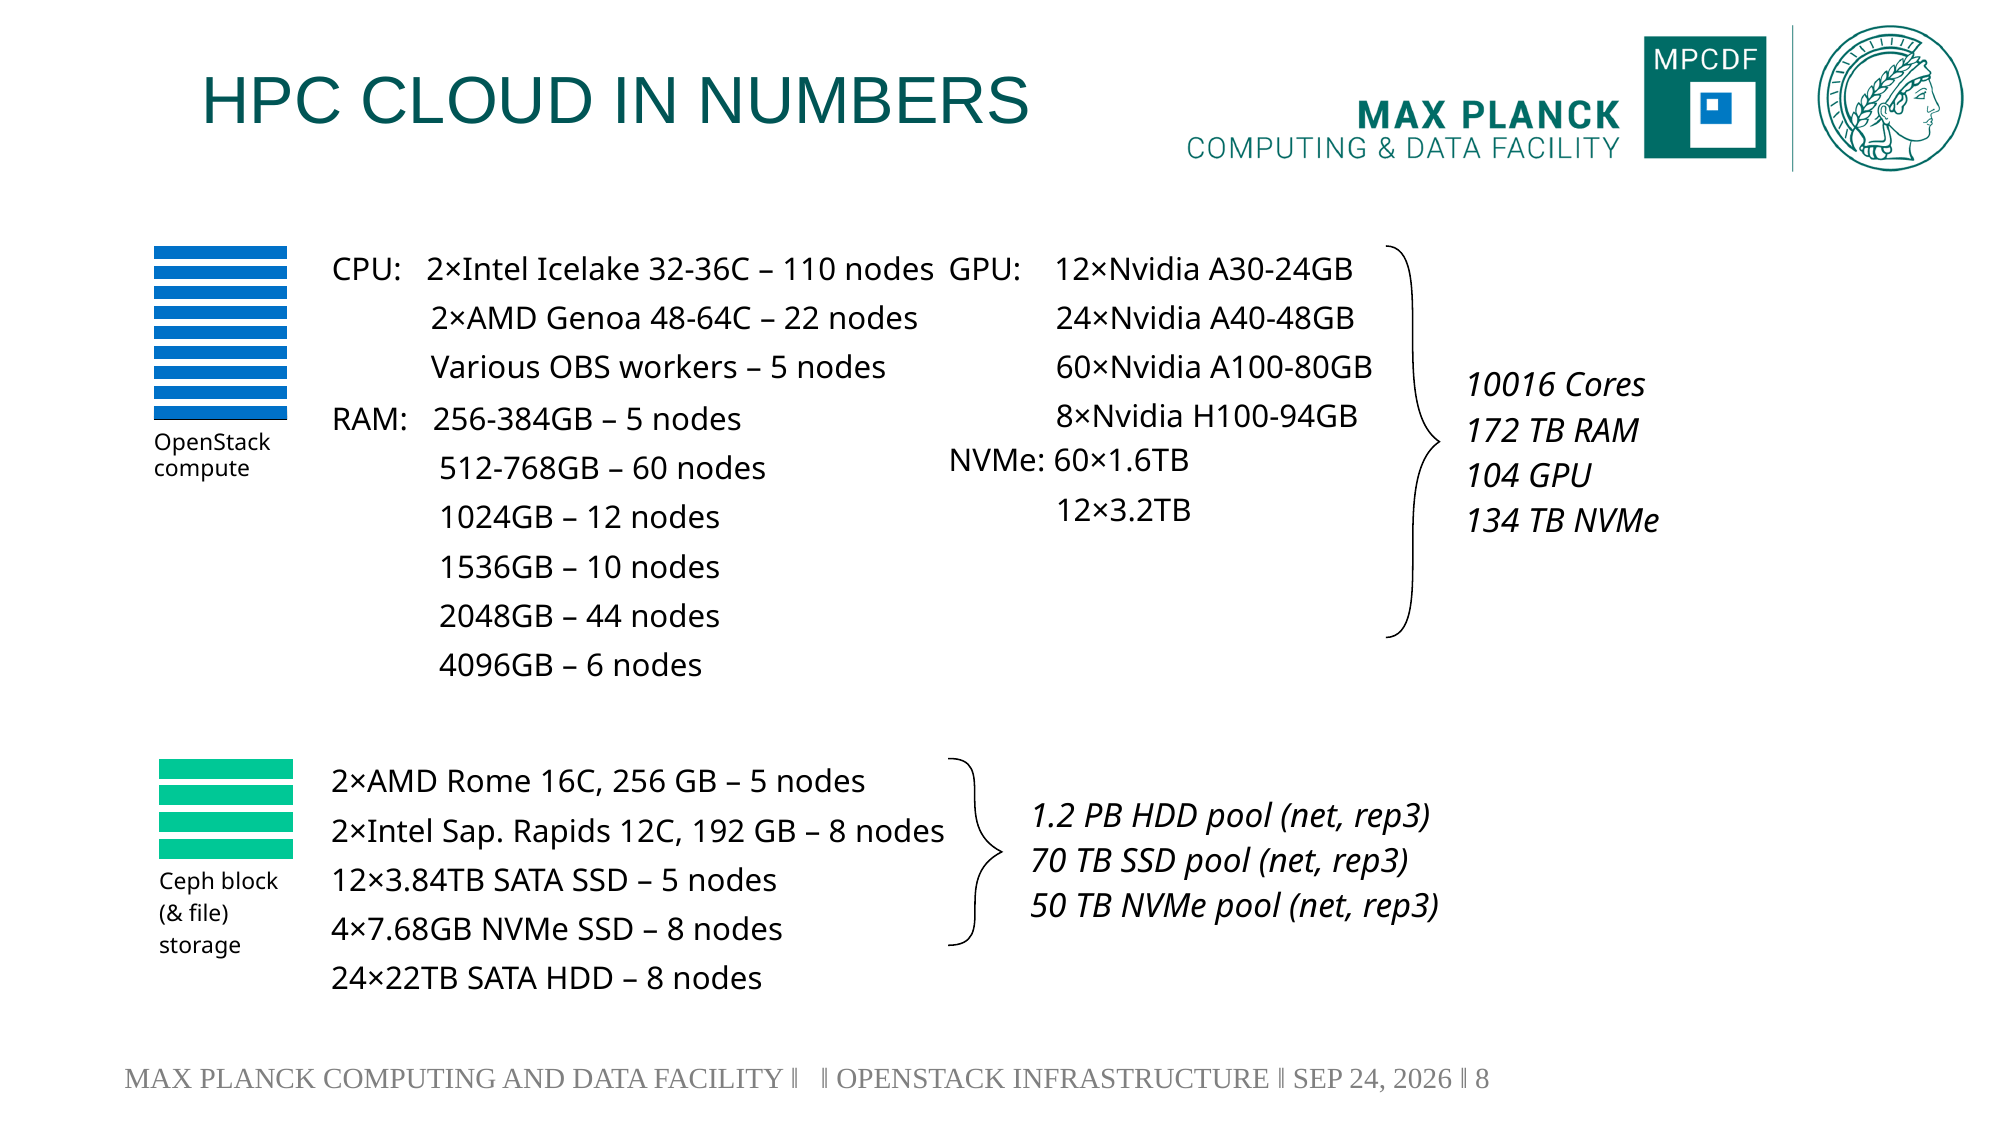

# HPC Cloud in numbers
CPU: 2×Intel Icelake 32-36C – 110 nodes
 2×AMD Genoa 48-64C – 22 nodes
 Various OBS workers – 5 nodes
GPU: 12×Nvidia A30-24GB
 24×Nvidia A40-48GB
 60×Nvidia A100-80GB
 8×Nvidia H100-94GB
10016 Cores
172 TB RAM
104 GPU
134 TB NVMe
RAM: 256-384GB – 5 nodes
 512-768GB – 60 nodes
 1024GB – 12 nodes
 1536GB – 10 nodes
 2048GB – 44 nodes
 4096GB – 6 nodes
OpenStack
NVMe: 60×1.6TB
 12×3.2TB
compute
2×AMD Rome 16C, 256 GB – 5 nodes
2×Intel Sap. Rapids 12C, 192 GB – 8 nodes
12×3.84TB SATA SSD – 5 nodes
4×7.68GB NVMe SSD – 8 nodes
24×22TB SATA HDD – 8 nodes
1.2 PB HDD pool (net, rep3)
70 TB SSD pool (net, rep3)
50 TB NVMe pool (net, rep3)
Ceph block
(& ﬁle)
storage
OpenStack Infrastructure